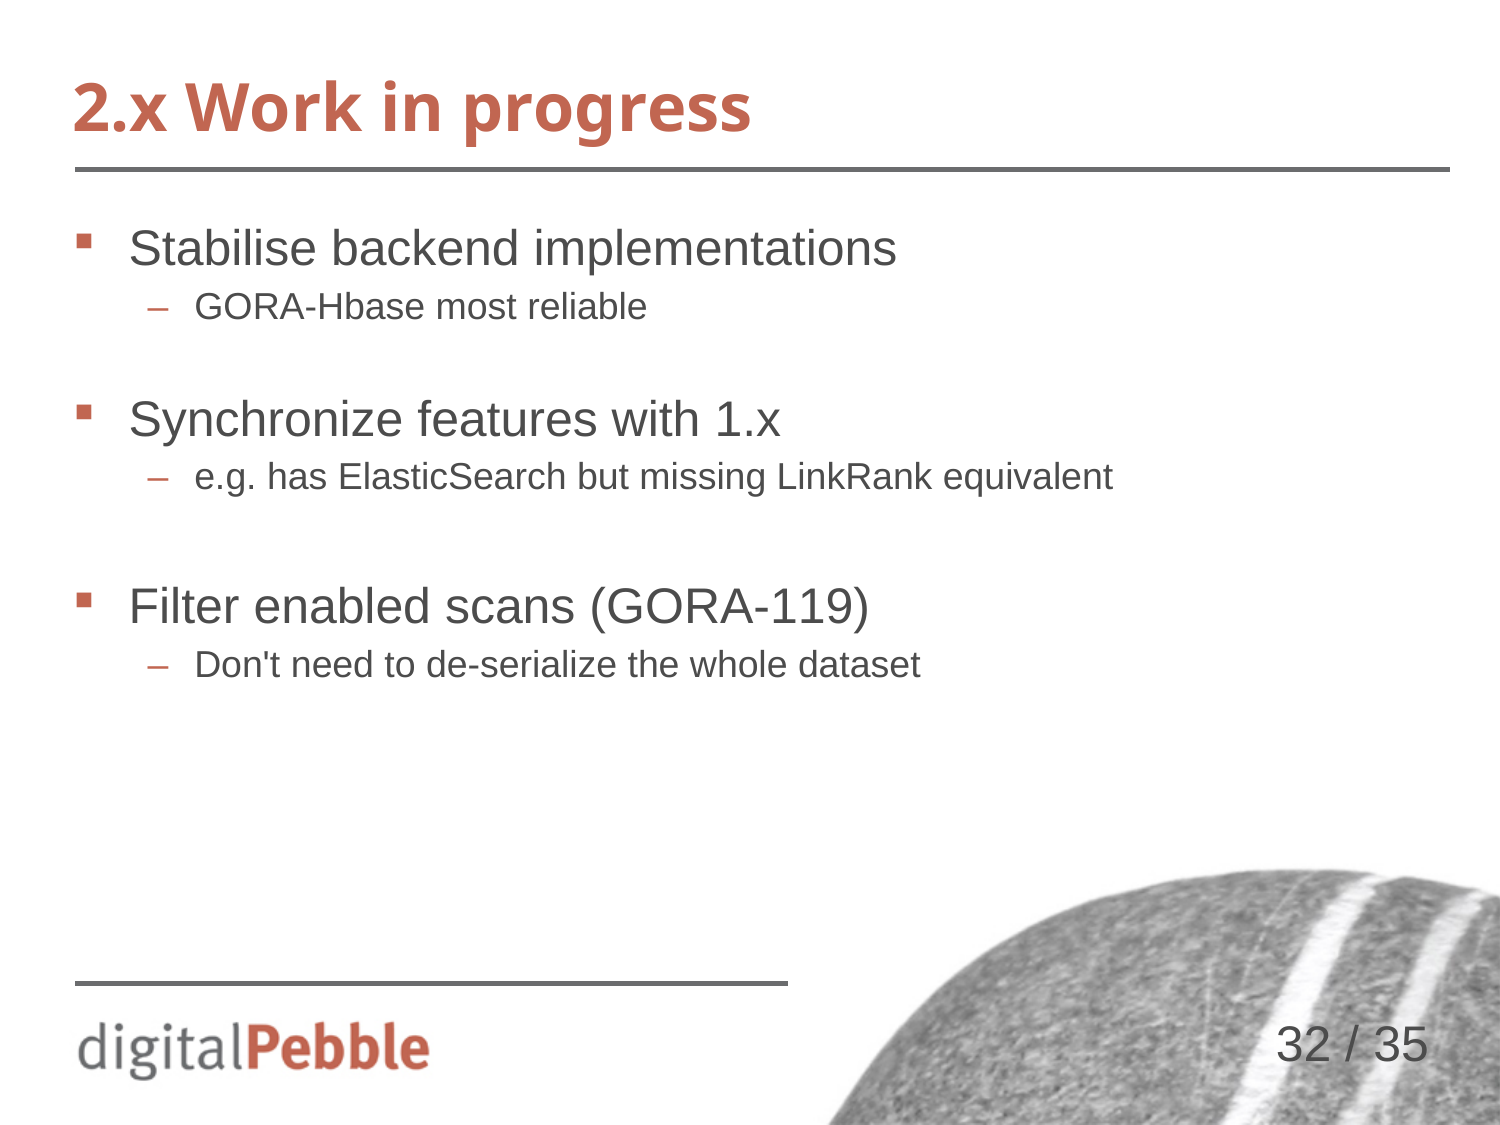

# 2.x Work in progress
Stabilise backend implementations
GORA-Hbase most reliable
Synchronize features with 1.x
e.g. has ElasticSearch but missing LinkRank equivalent
Filter enabled scans (GORA-119)
Don't need to de-serialize the whole dataset